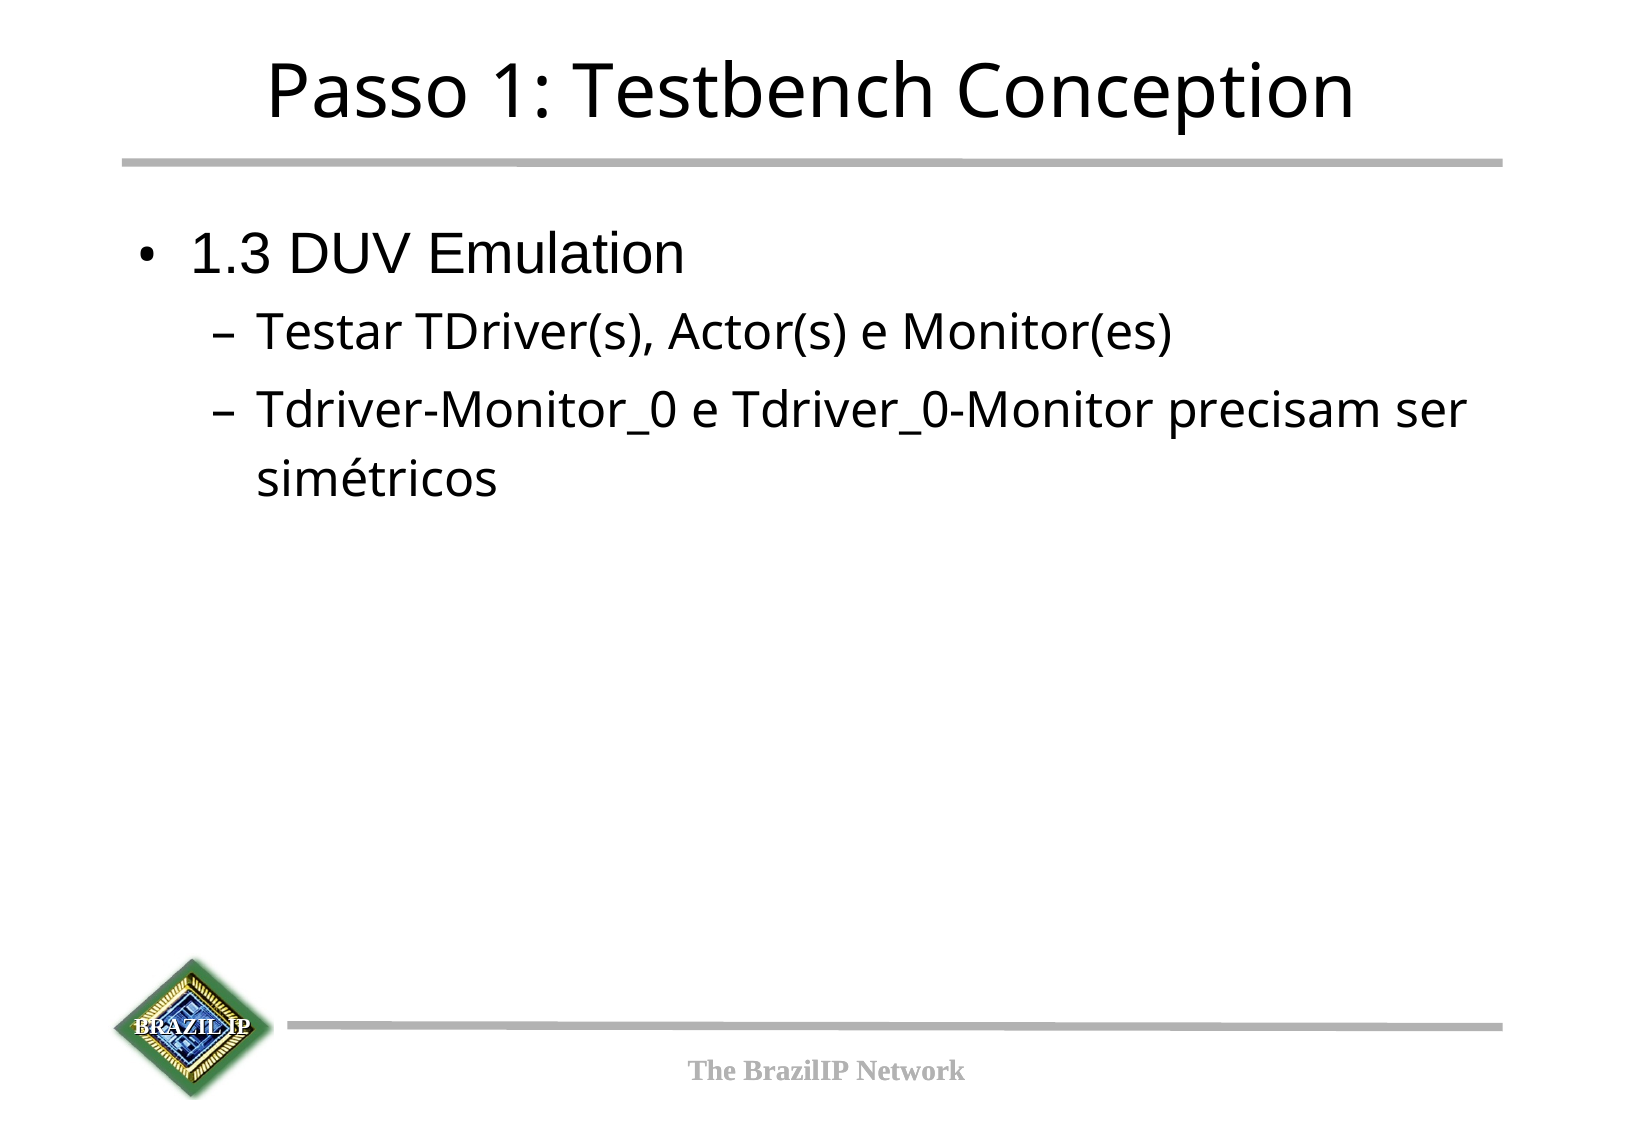

# Passo 1: Testbench Conception
1.3 DUV Emulation
Testar TDriver(s), Actor(s) e Monitor(es)‏
Tdriver-Monitor_0 e Tdriver_0-Monitor precisam ser simétricos